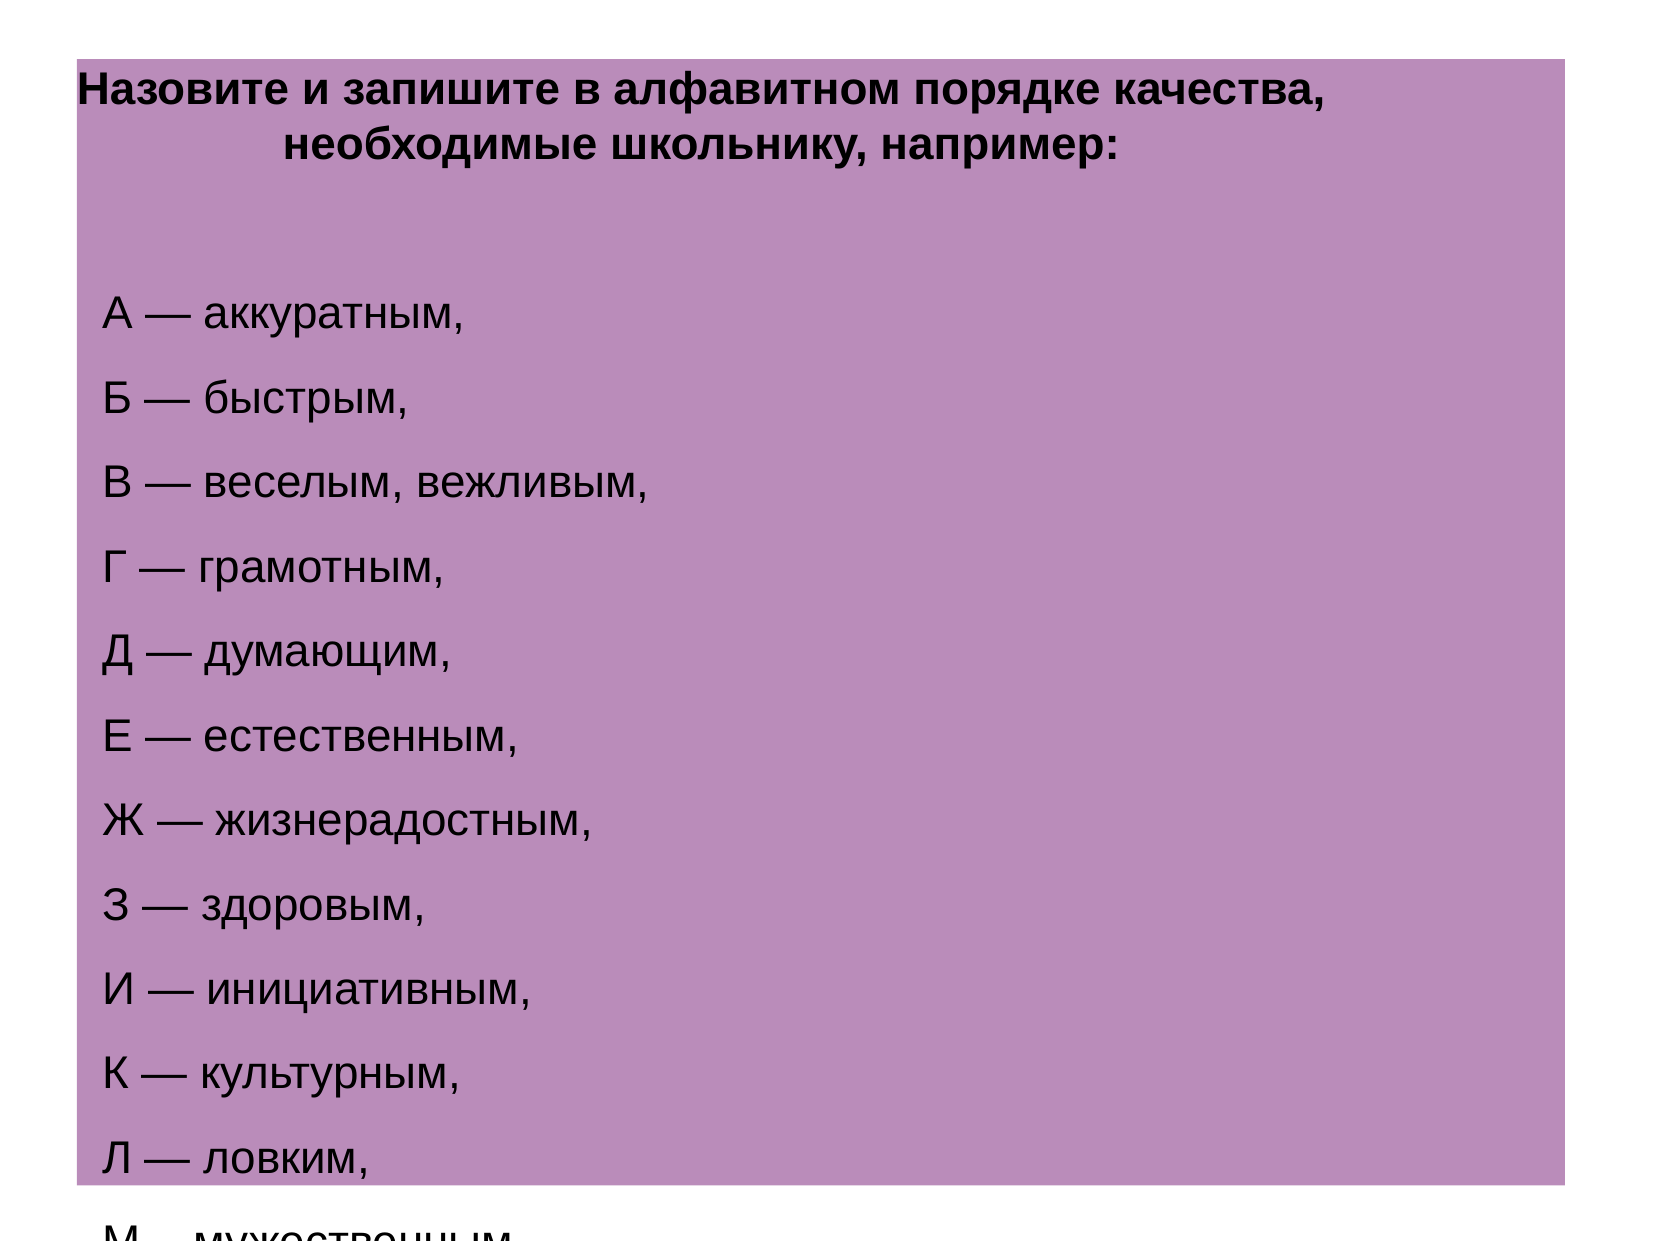

# Назовите и запишите в алфавитном порядке качества, необходимые школьнику, например:
 А — аккуратным,
 Б — быстрым,
 В — веселым, вежливым,
 Г — грамотным,
 Д — думающим,
 Е — естественным,
 Ж — жизнерадостным,
 З — здоровым,
 И — инициативным,
 К — культурным,
 Л — ловким,
 М - мужественным,
 Н — неунывающим,
 О — организованным,
 П — примерным учеником,
 Р — решительным,
 С — собранным,
 Т — трудолюбивым, терпиливым,
 У — упорным, усердным.